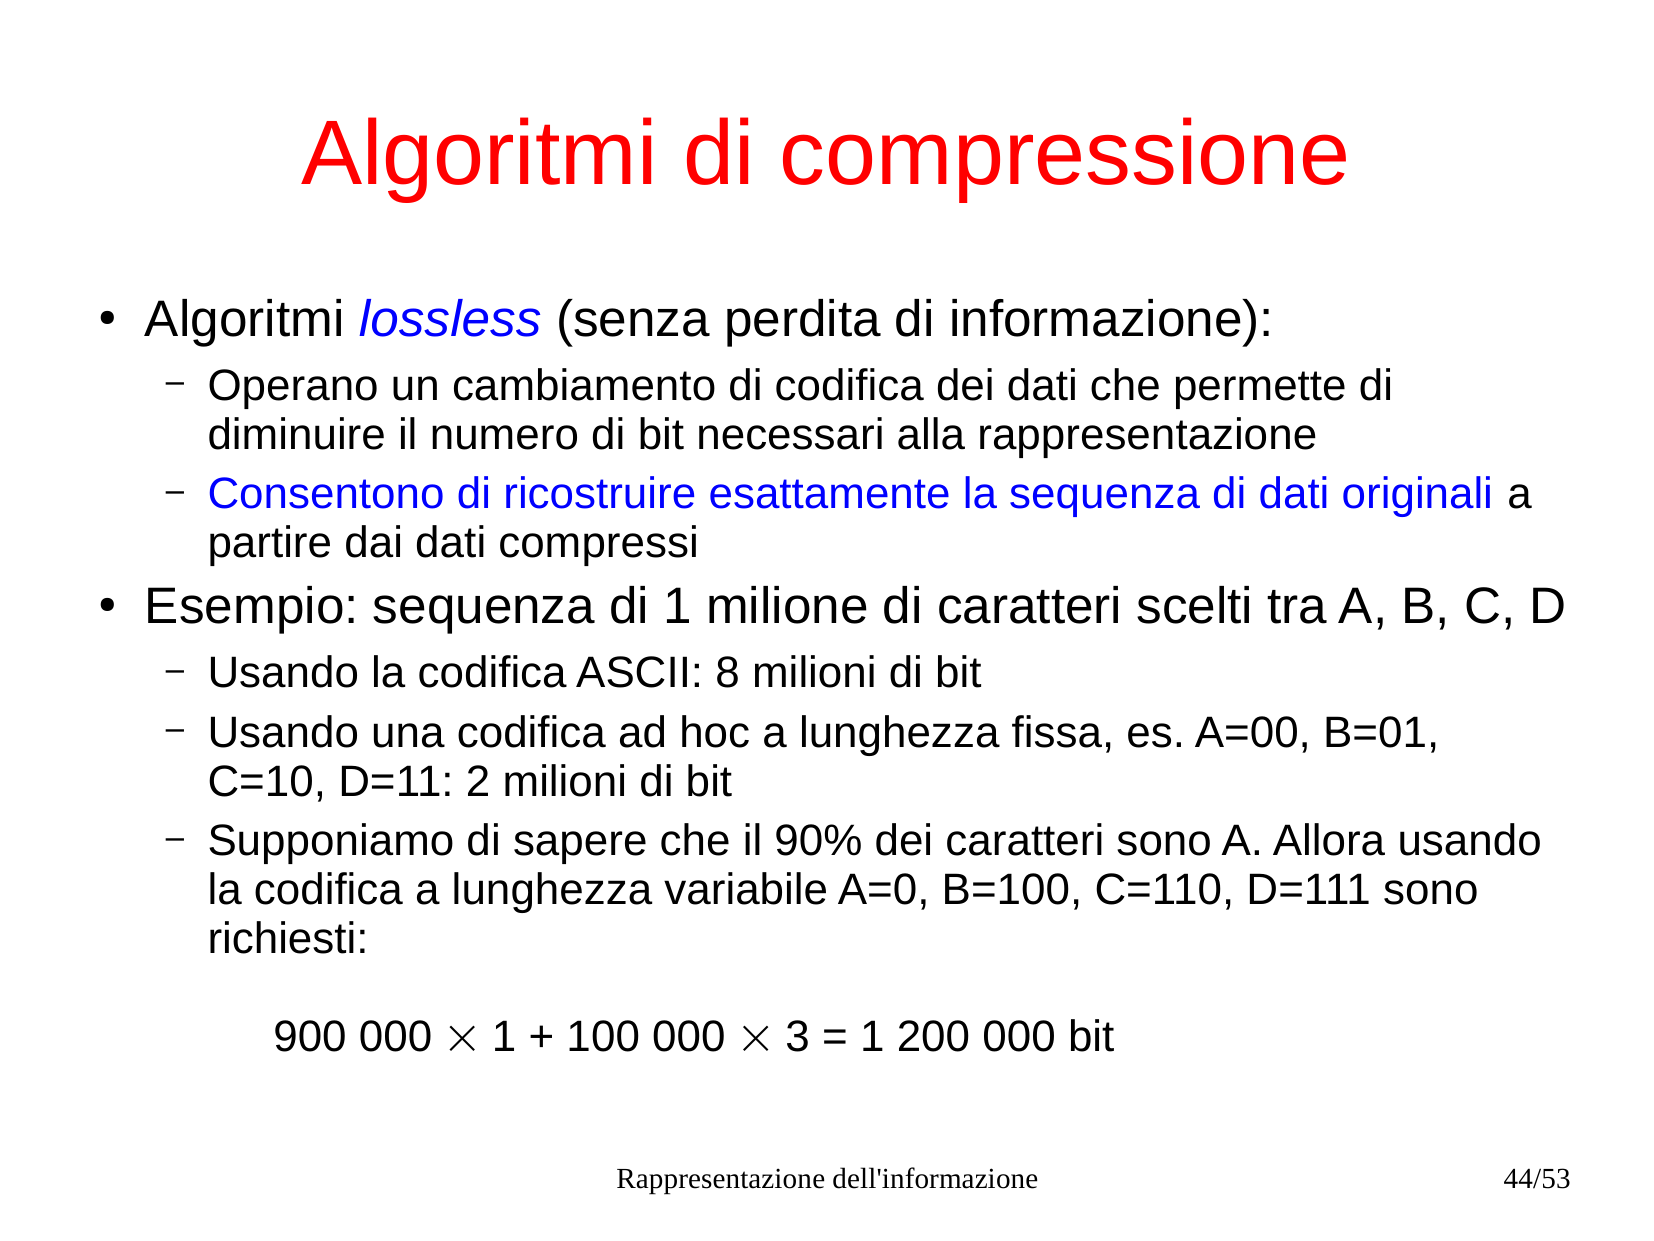

# Algoritmi di compressione
Algoritmi lossless (senza perdita di informazione):
Operano un cambiamento di codifica dei dati che permette di diminuire il numero di bit necessari alla rappresentazione
Consentono di ricostruire esattamente la sequenza di dati originali a partire dai dati compressi
Esempio: sequenza di 1 milione di caratteri scelti tra A, B, C, D
Usando la codifica ASCII: 8 milioni di bit
Usando una codifica ad hoc a lunghezza fissa, es. A=00, B=01, C=10, D=11: 2 milioni di bit
Supponiamo di sapere che il 90% dei caratteri sono A. Allora usando la codifica a lunghezza variabile A=0, B=100, C=110, D=111 sono richiesti:
									900 000 ´ 1 + 100 000 ´ 3 = 1 200 000 bit
Rappresentazione dell'informazione
44